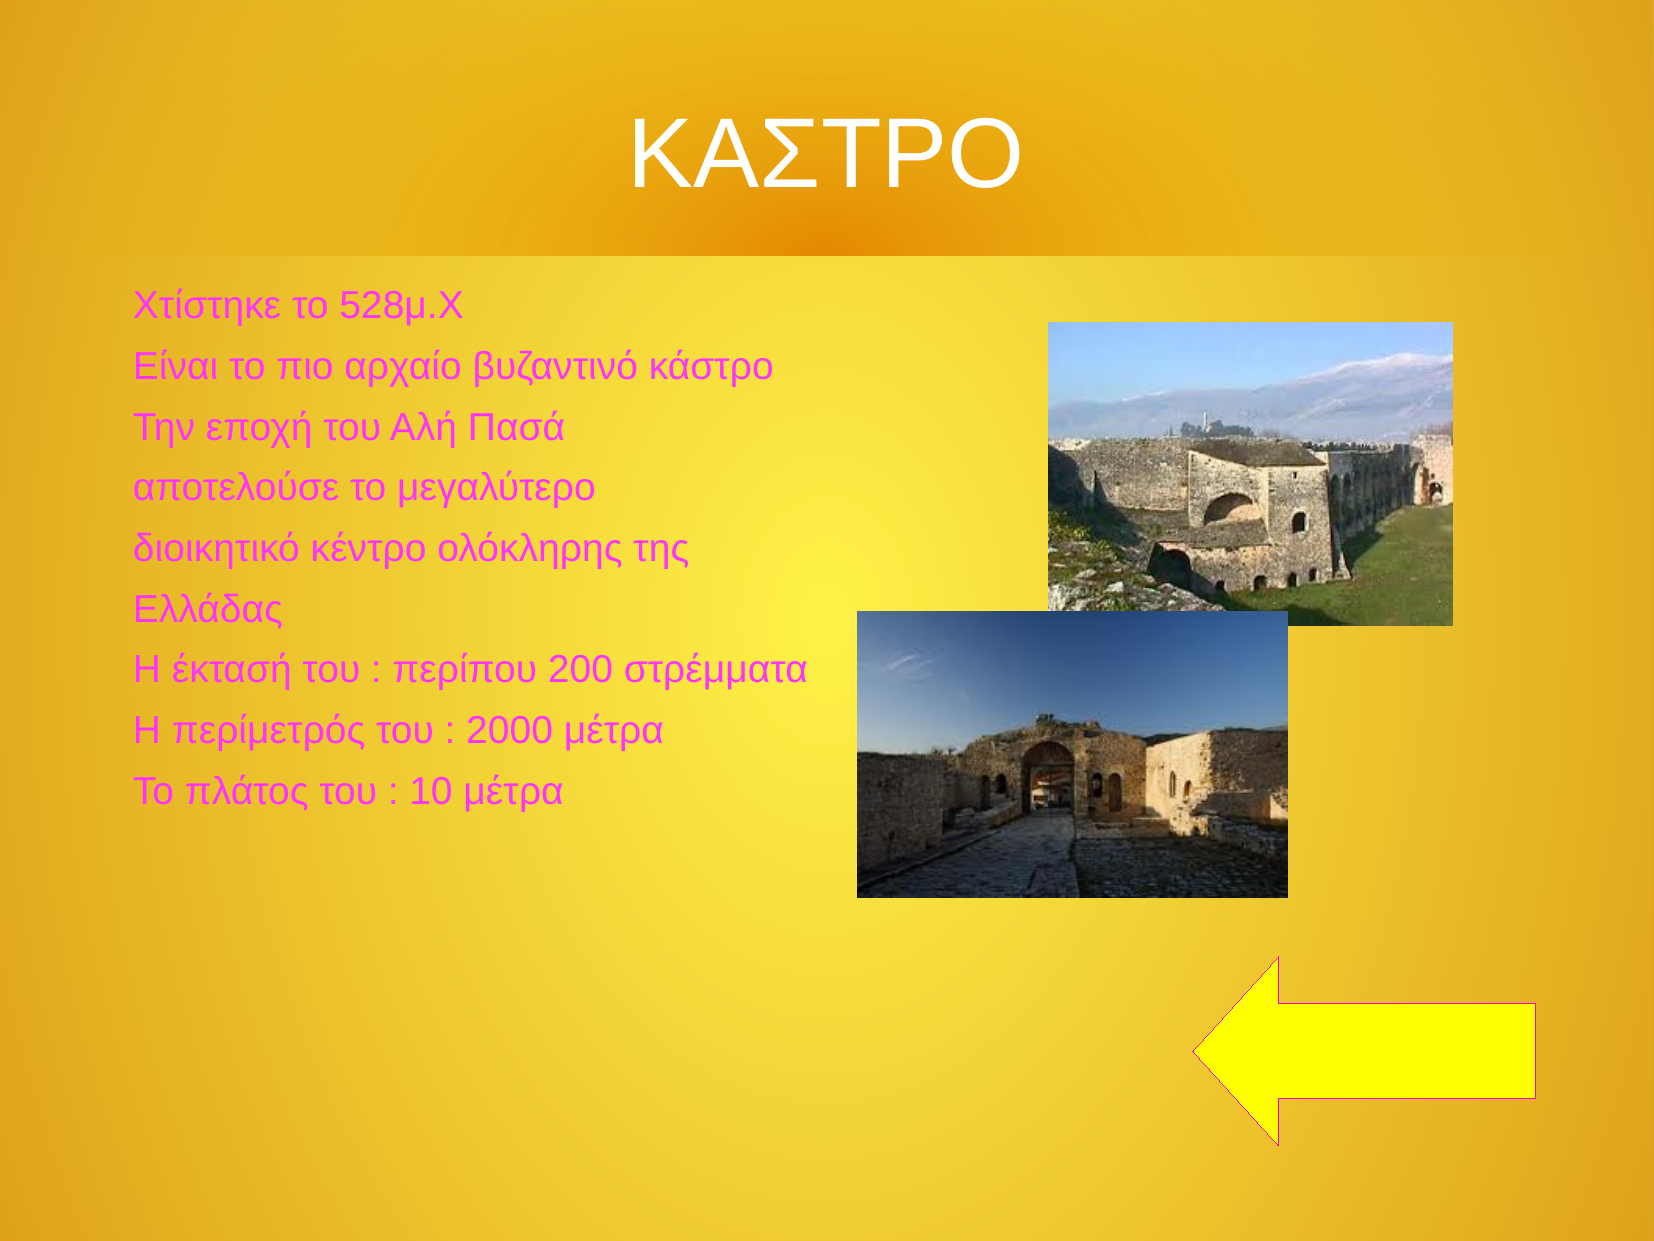

# ΚΑΣΤΡΟ
Χτίστηκε το 528μ.Χ
Είναι το πιο αρχαίο βυζαντινό κάστρο
Την εποχή του Αλή Πασά
αποτελούσε το μεγαλύτερο
διοικητικό κέντρο ολόκληρης της
Ελλάδας
Η έκτασή του : περίπου 200 στρέμματα
Η περίμετρός του : 2000 μέτρα
Το πλάτος του : 10 μέτρα